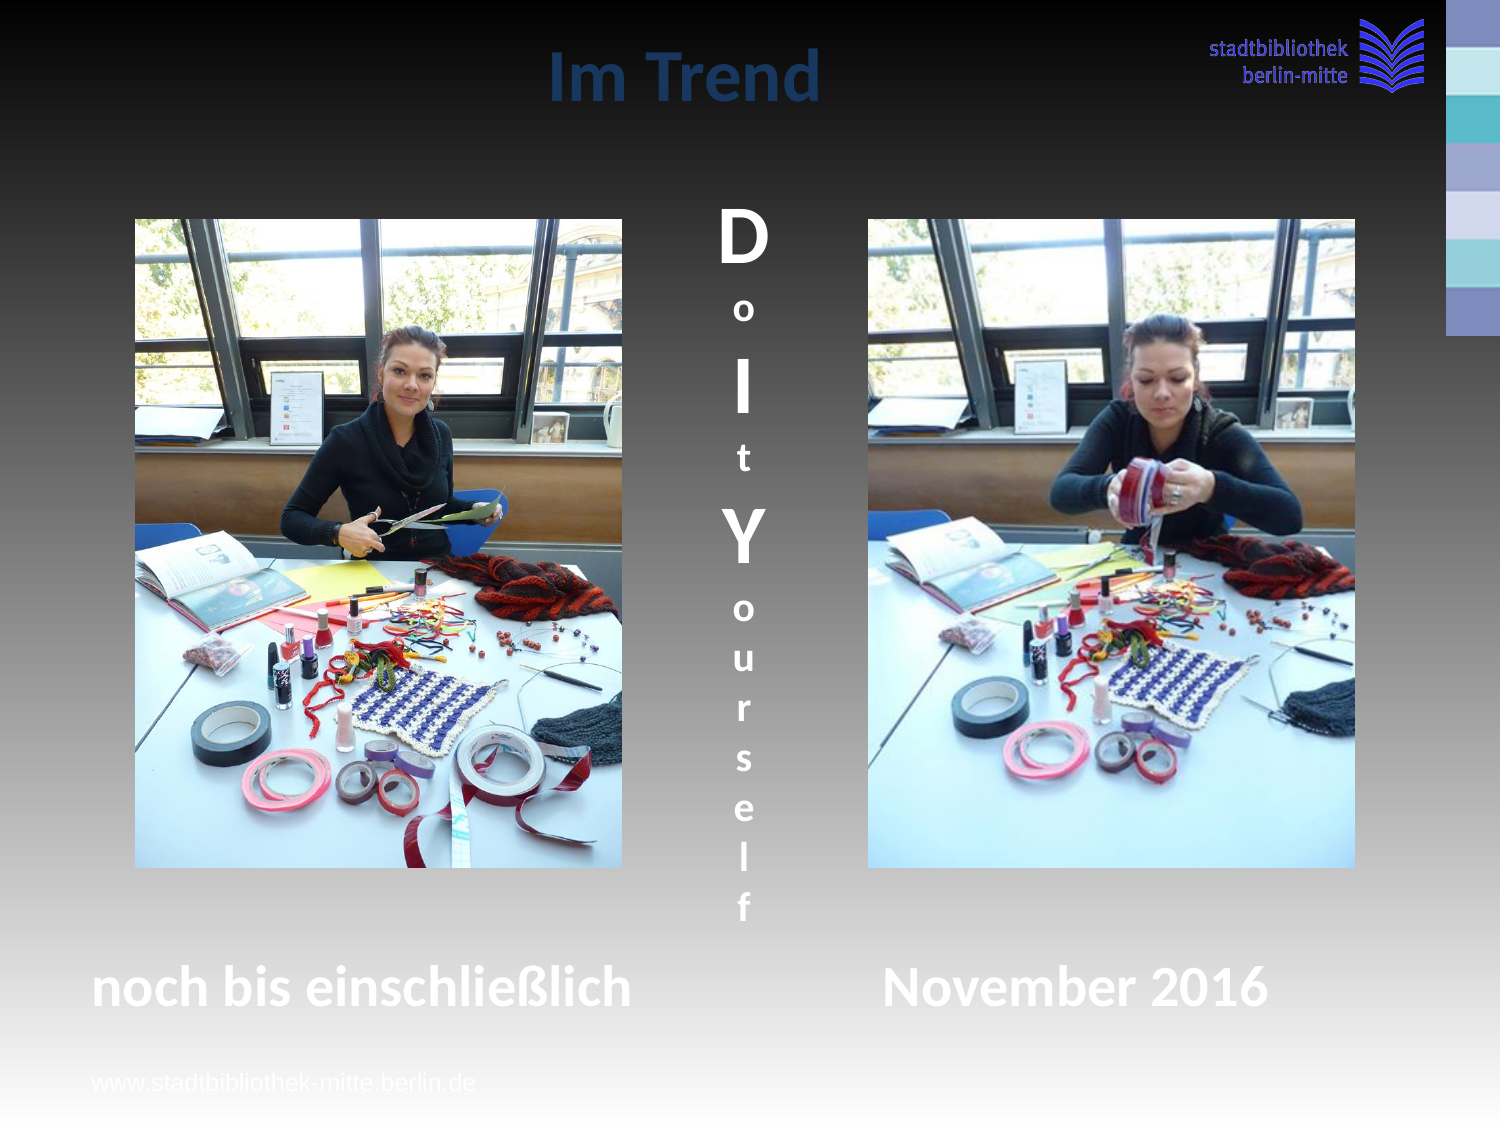

# Im Trend
D
o
I
t
Y
o
u
r
s
e
l
f
noch bis einschließlich
November 2016